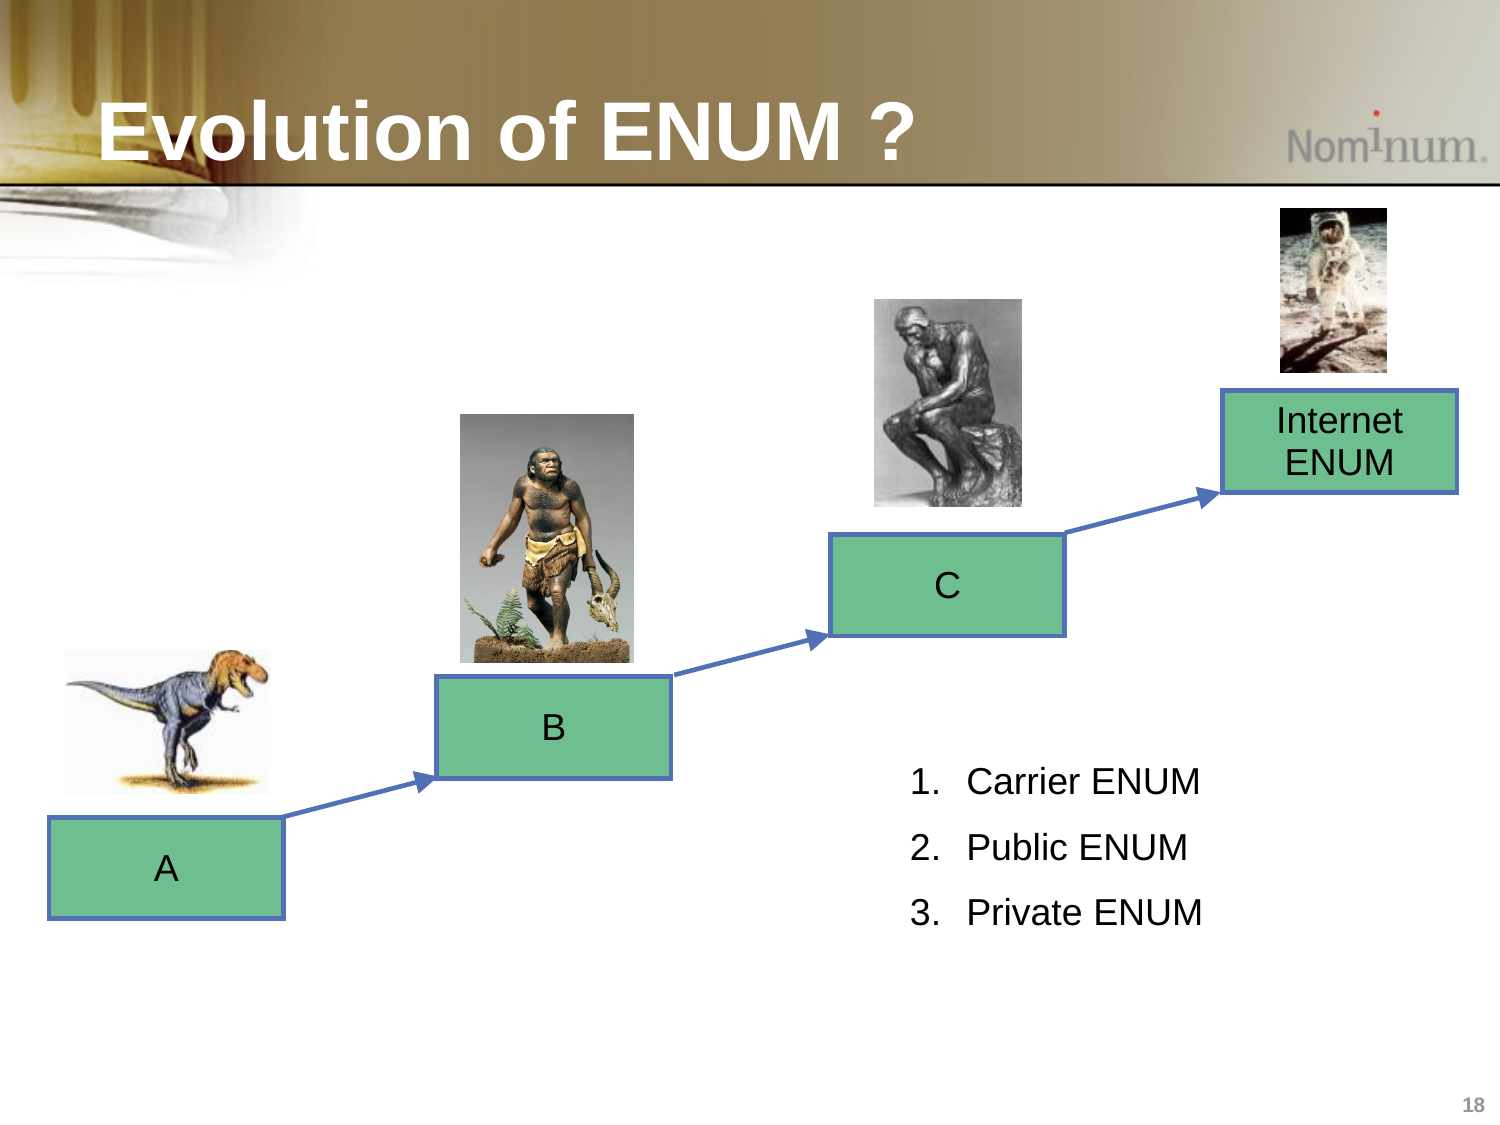

# Evolution of ENUM ?
Internet
ENUM
C
B
A
Carrier ENUM
Public ENUM
Private ENUM